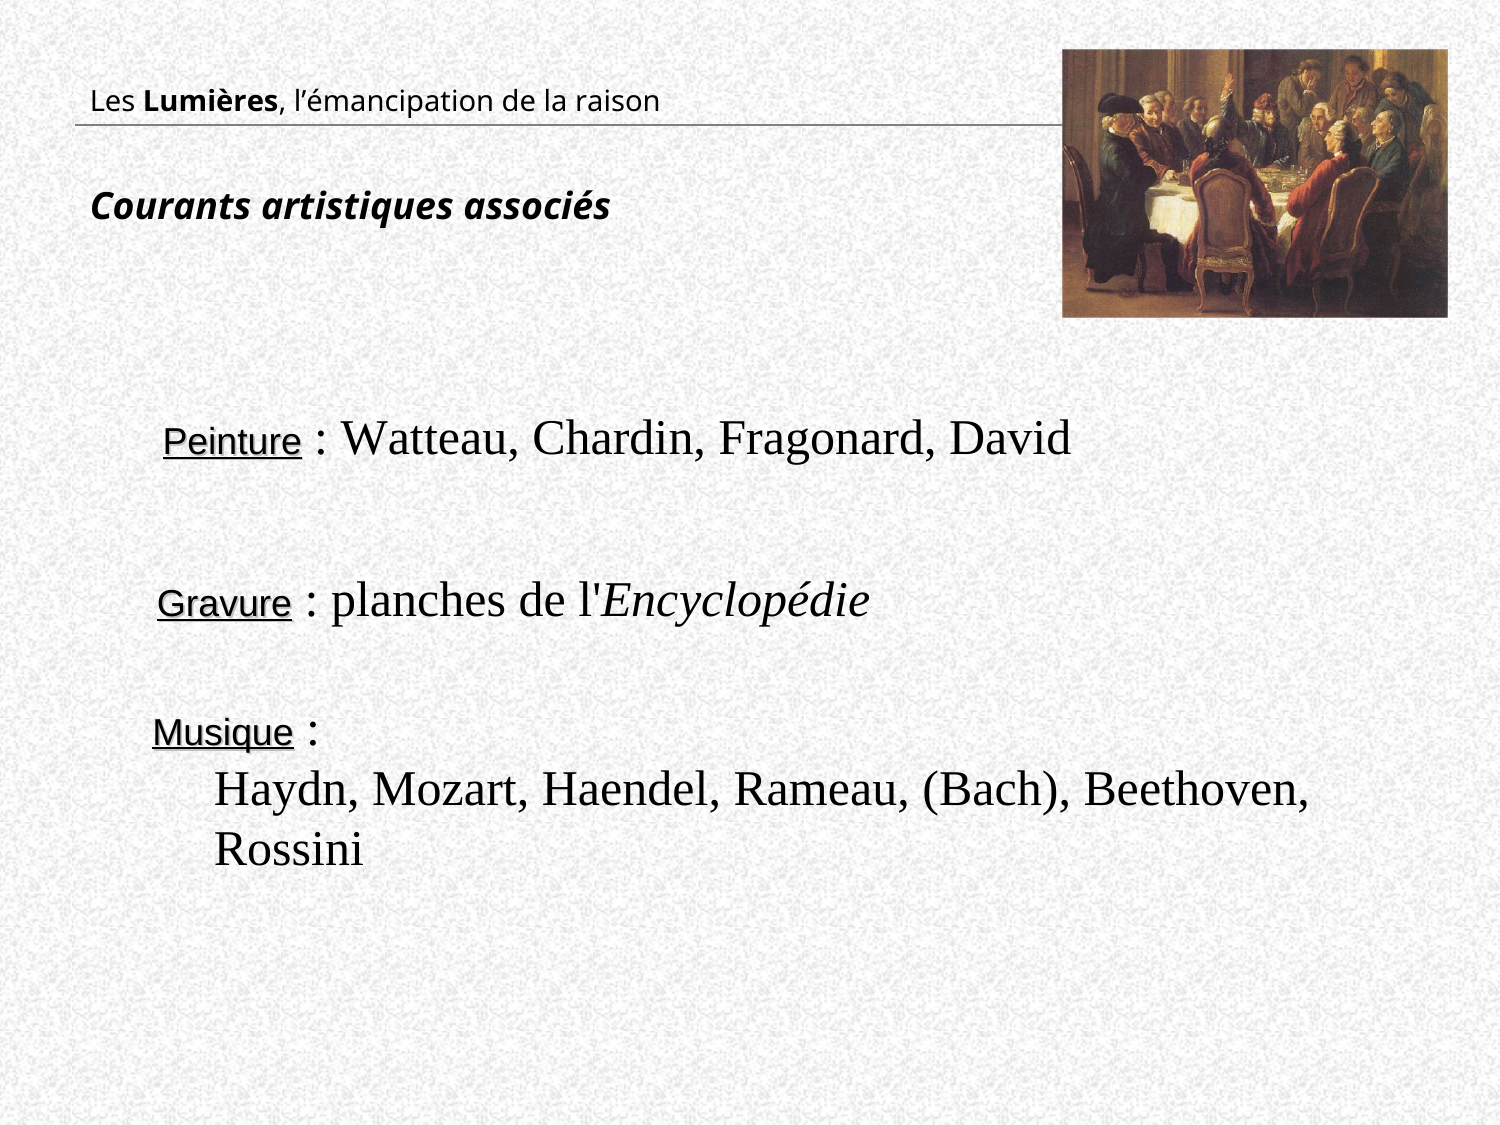

Les Lumières, l’émancipation de la raison
Courants artistiques associés
Peinture : Watteau, Chardin, Fragonard, David
Gravure : planches de l'Encyclopédie
Musique :
Haydn, Mozart, Haendel, Rameau, (Bach), Beethoven,
Rossini